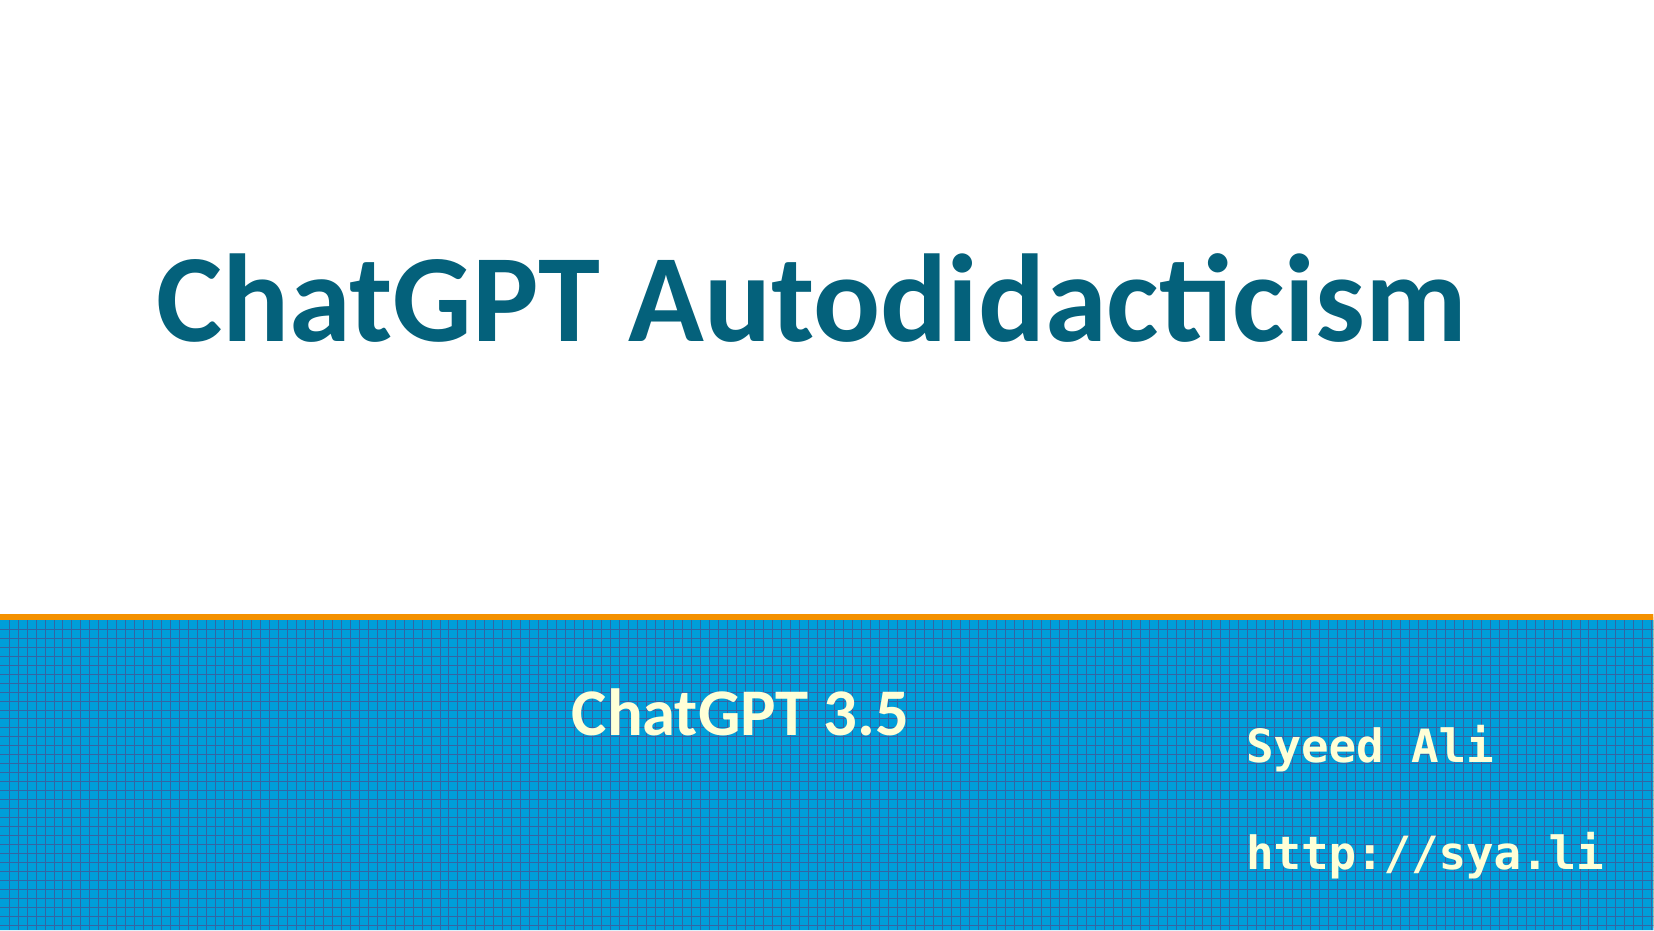

# ChatGPT Autodidacticism
ChatGPT 3.5
Syeed Ali
http://sya.li